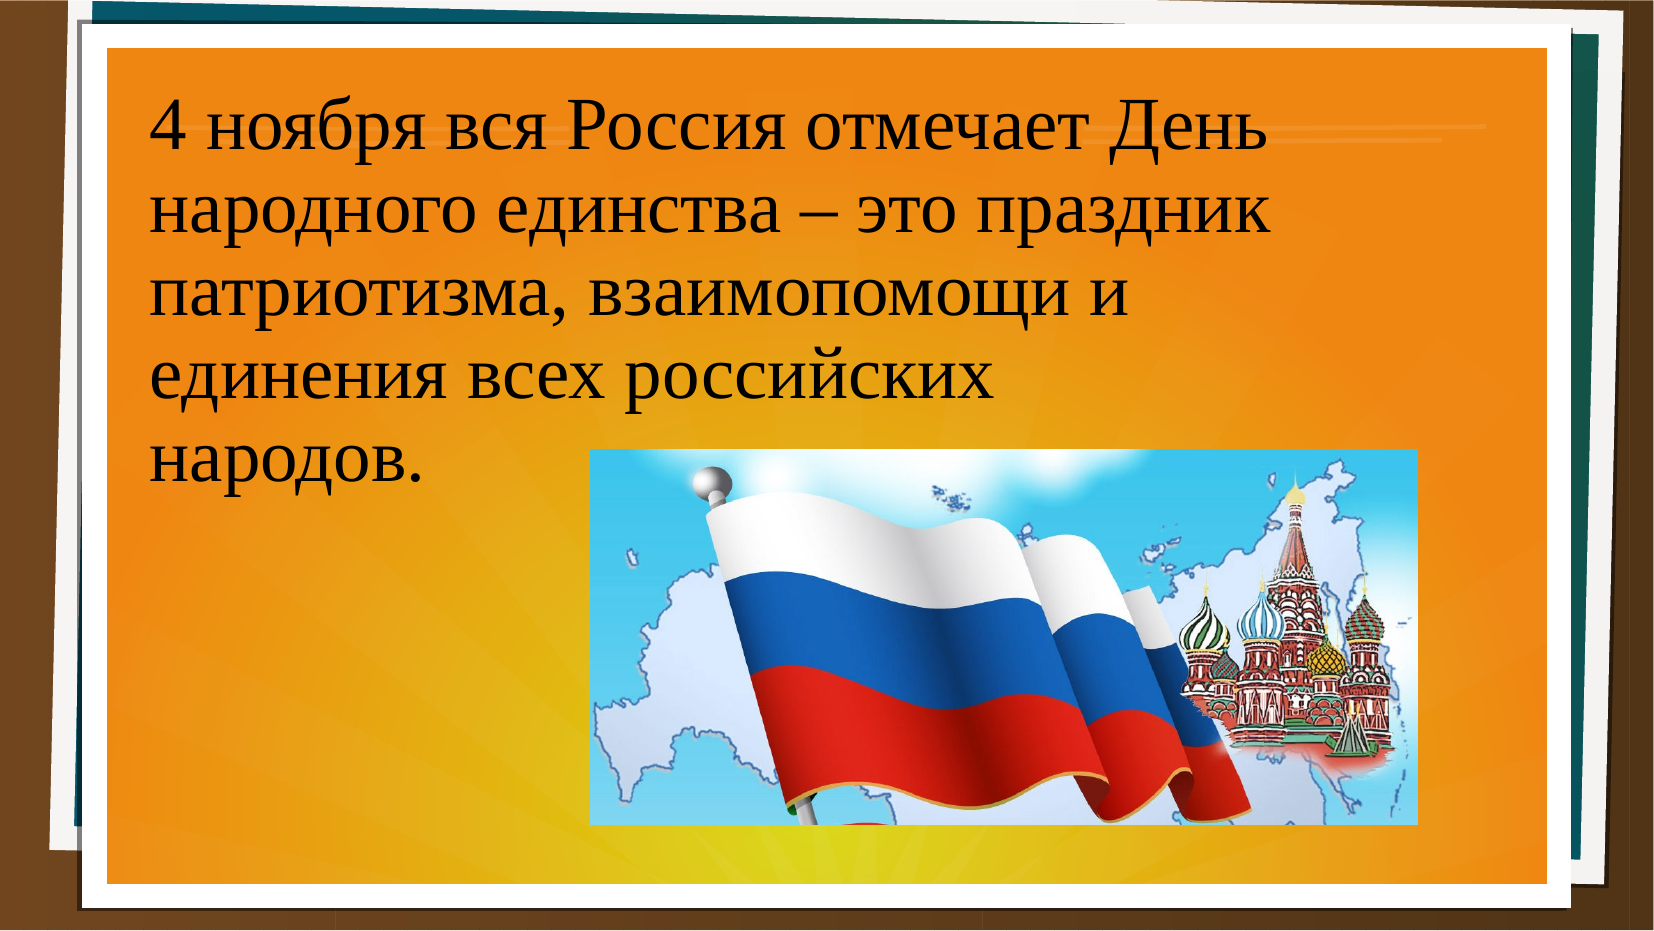

4 ноября вся Россия отмечает День народного единства – это праздник патриотизма, взаимопомощи и единения всех российских народов.